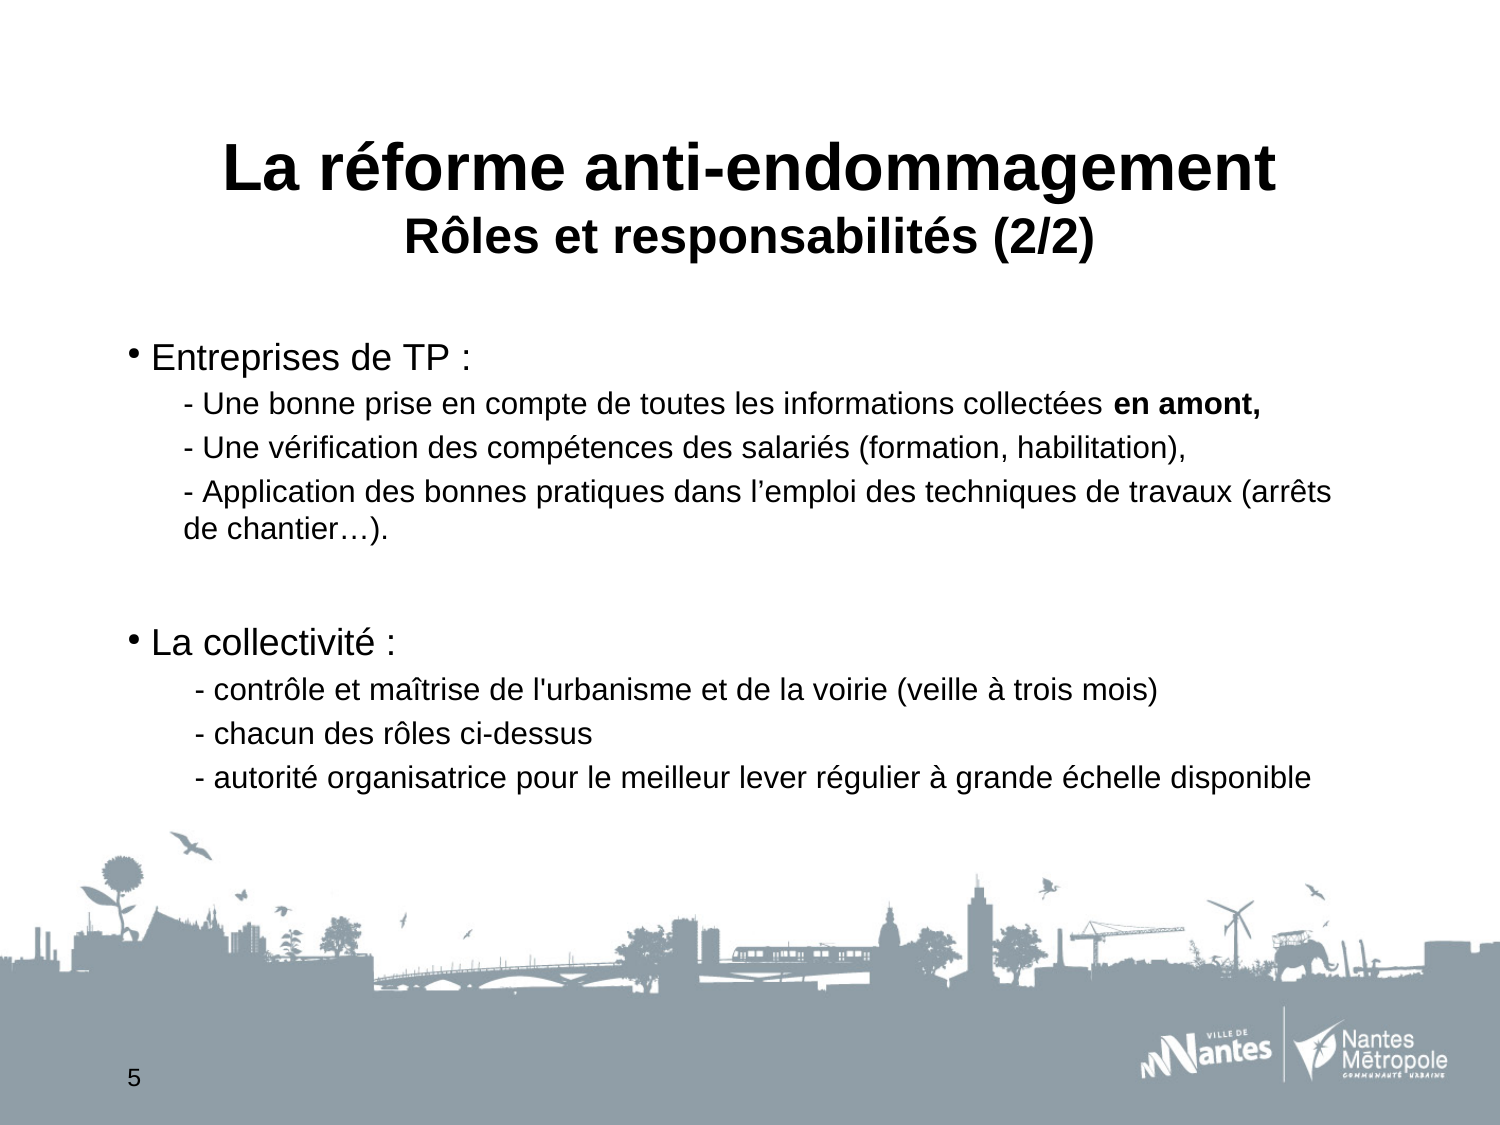

# La réforme anti-endommagement Rôles et responsabilités (2/2)
 Entreprises de TP :
- Une bonne prise en compte de toutes les informations collectées en amont,
- Une vérification des compétences des salariés (formation, habilitation),
- Application des bonnes pratiques dans l’emploi des techniques de travaux (arrêts de chantier…).
 La collectivité :
- contrôle et maîtrise de l'urbanisme et de la voirie (veille à trois mois)
- chacun des rôles ci-dessus
- autorité organisatrice pour le meilleur lever régulier à grande échelle disponible
5